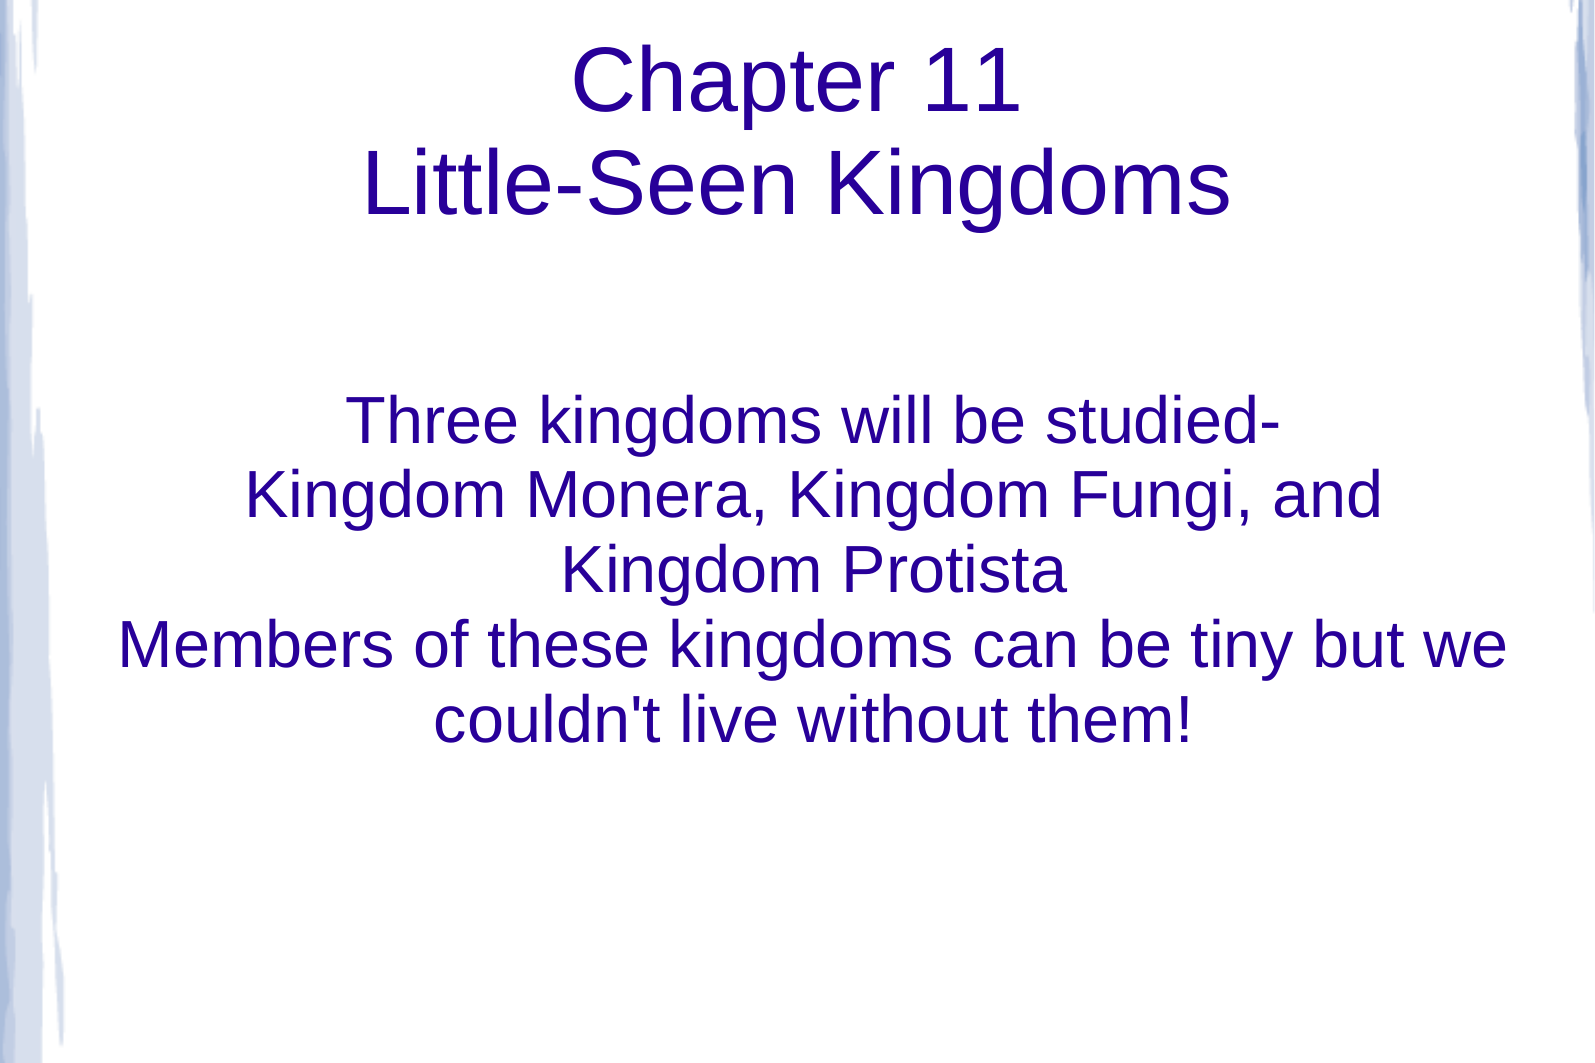

# Chapter 11 Little-Seen Kingdoms
Three kingdoms will be studied-
Kingdom Monera, Kingdom Fungi, and Kingdom Protista
Members of these kingdoms can be tiny but we couldn't live without them!